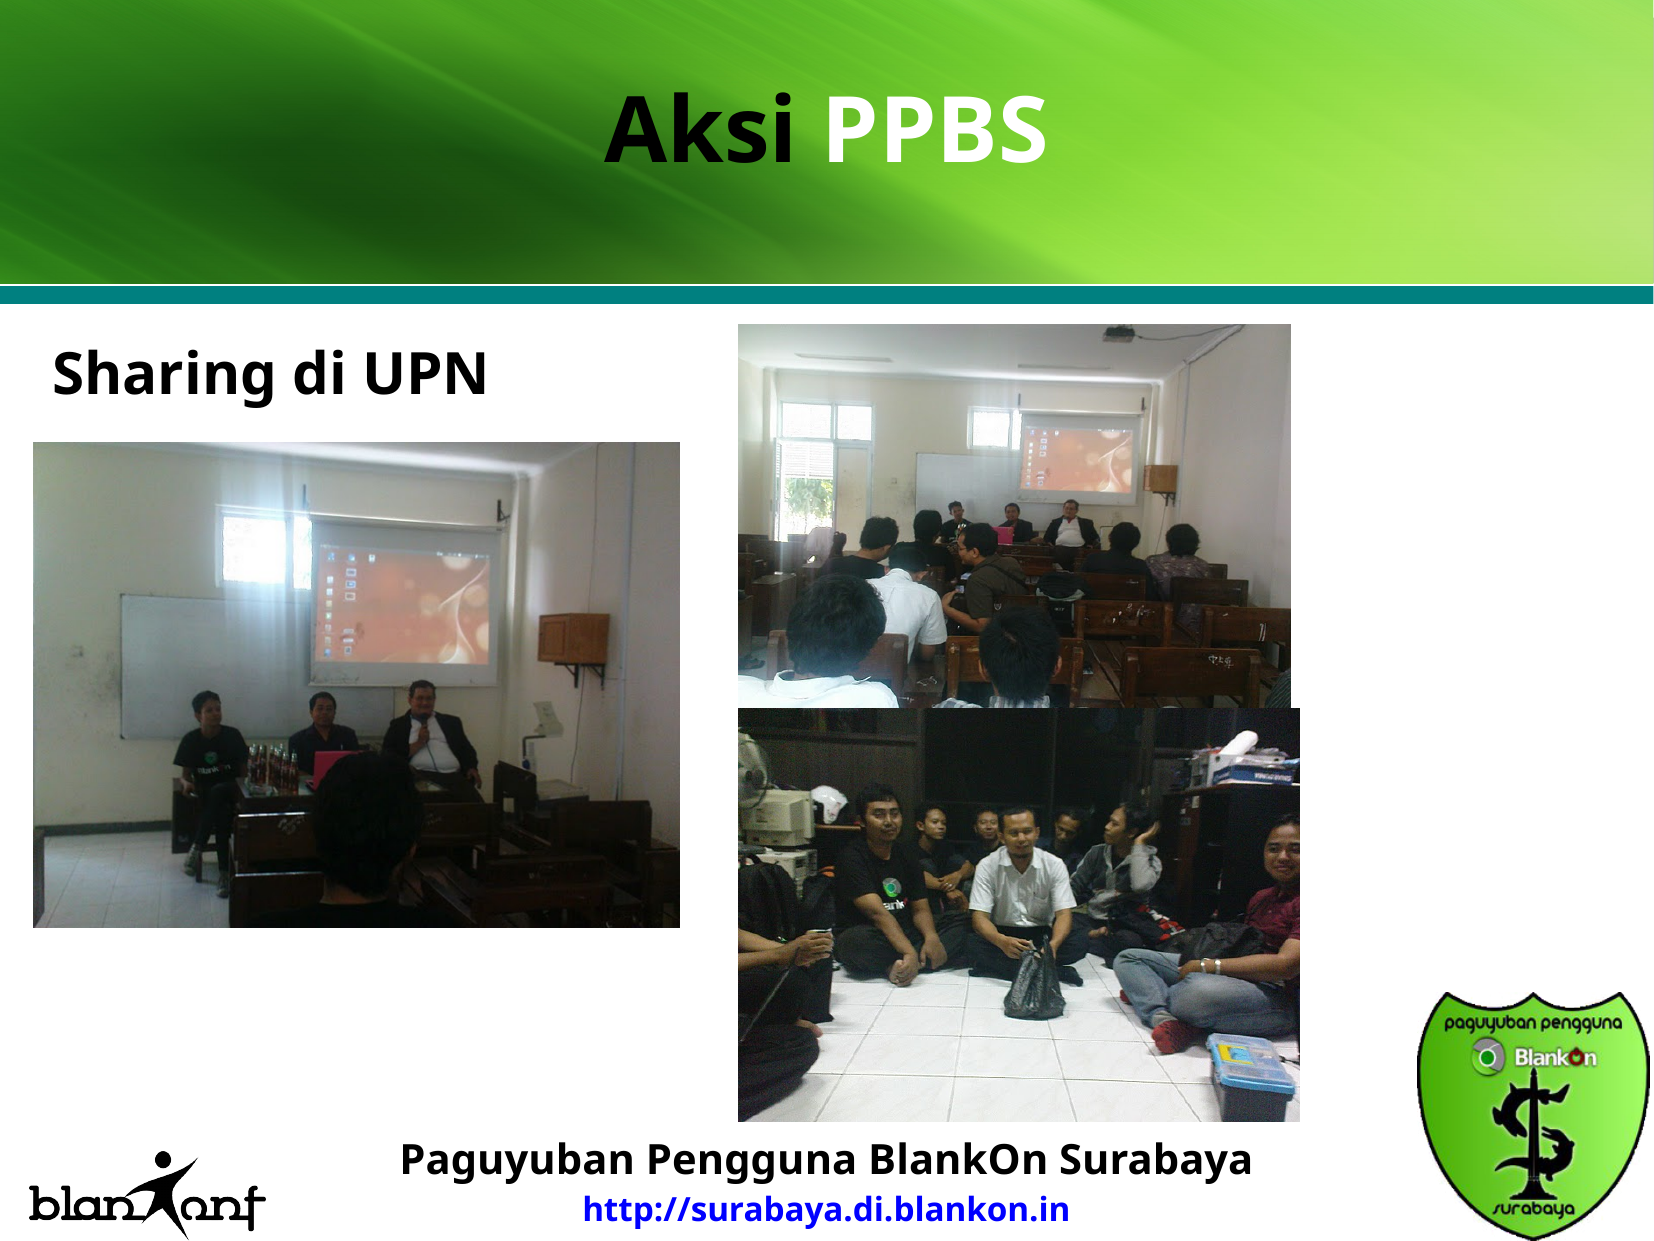

Aksi PPBS
#
PPBS Beraksi
Sharing di UPN
Paguyuban Pengguna BlankOn Surabaya
http://surabaya.di.blankon.in